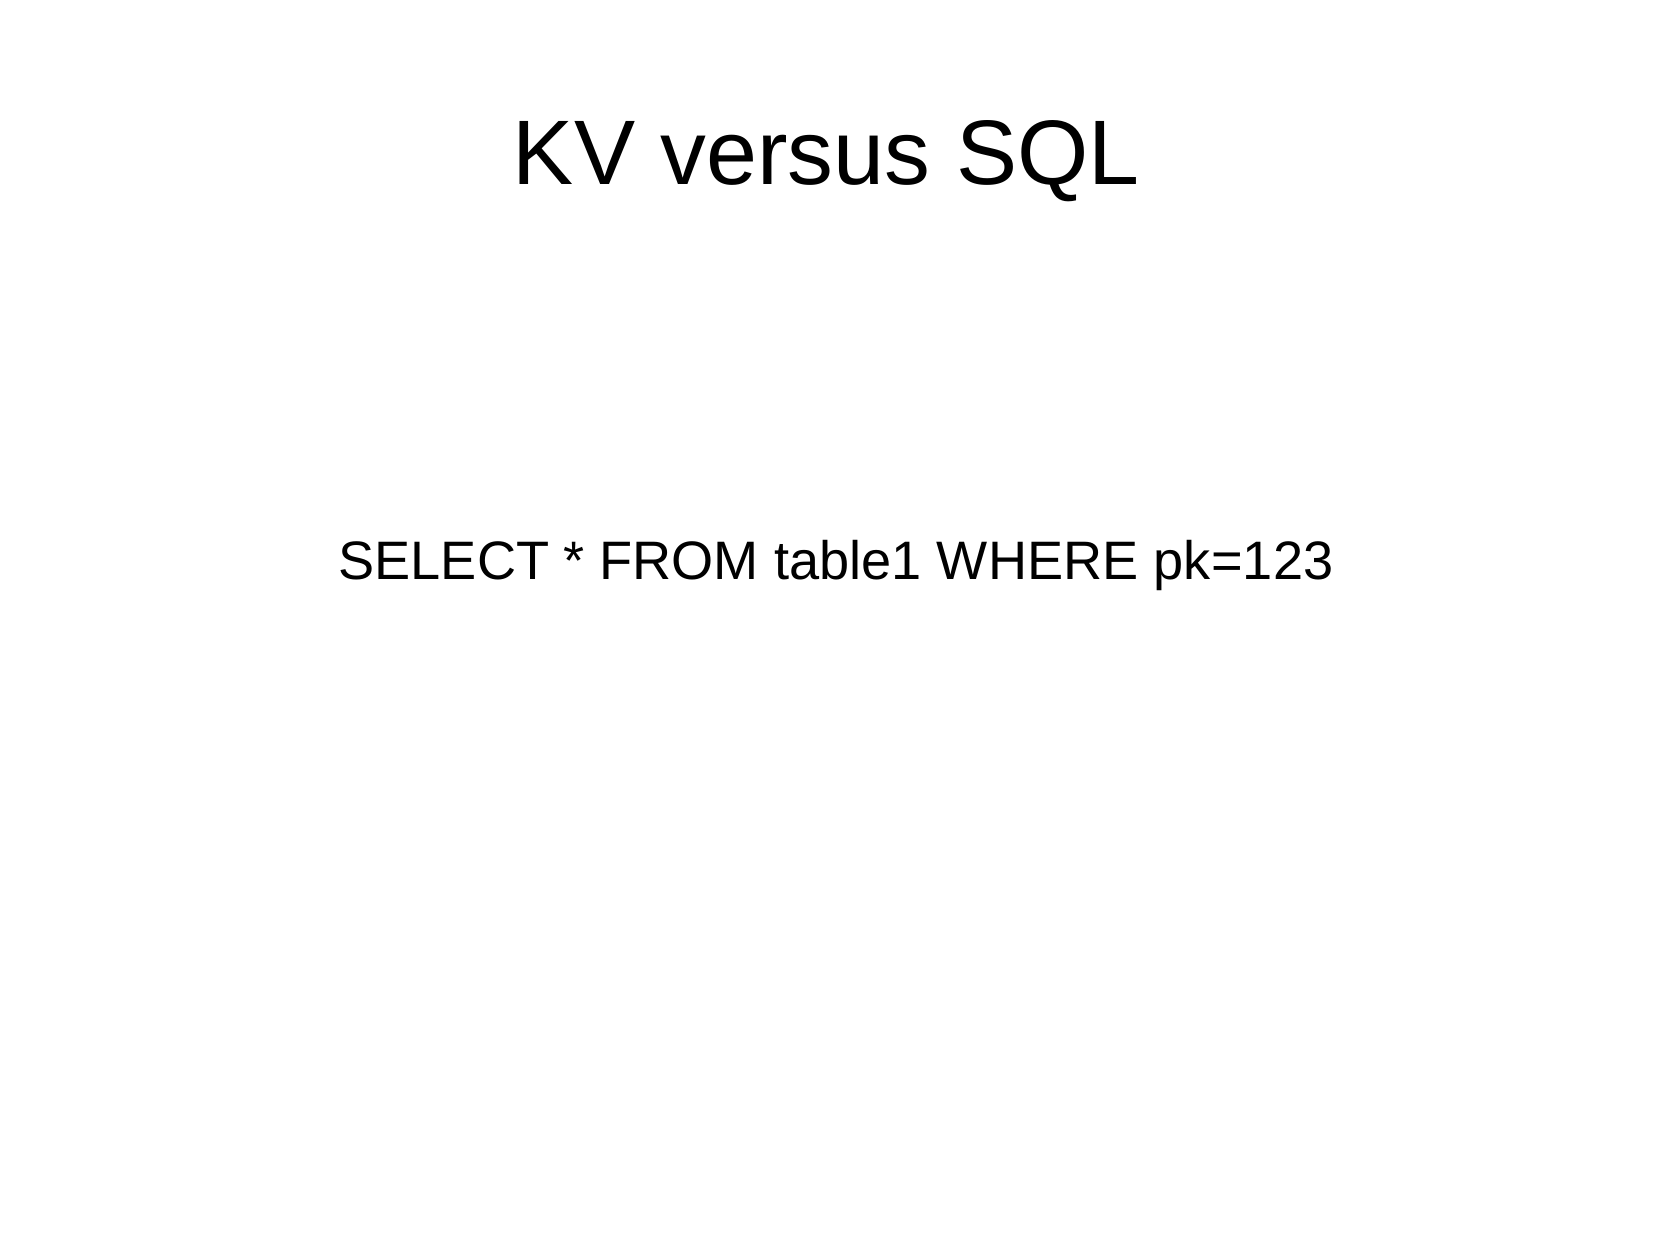

# KV versus SQL
SELECT * FROM table1 WHERE pk=123